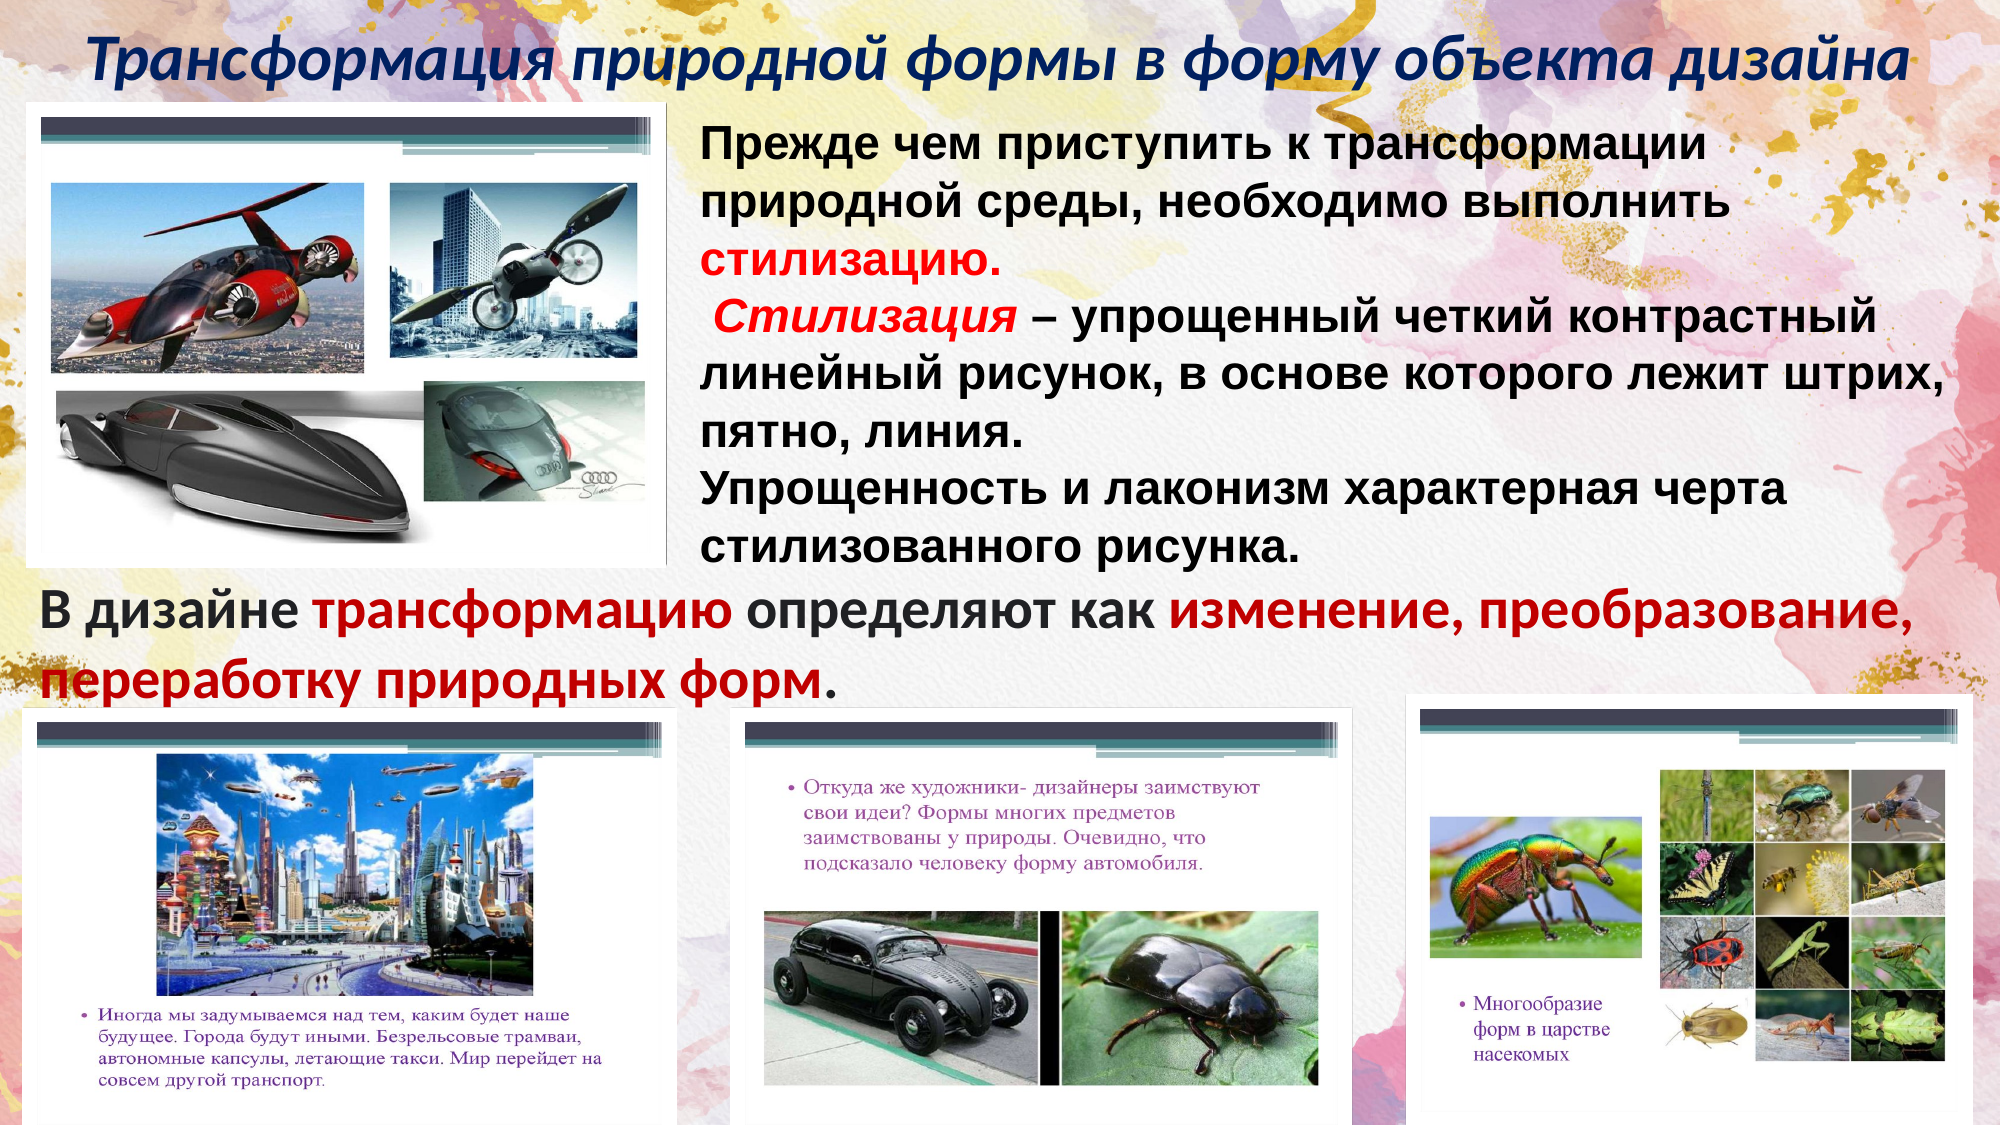

# Трансформация природной формы в форму объекта дизайна
Прежде чем приступить к трансформации природной среды, необходимо выполнить стилизацию.
 Стилизация – упрощенный четкий контрастный линейный рисунок, в основе которого лежит штрих, пятно, линия.
Упрощенность и лаконизм характерная черта стилизованного рисунка.
В дизайне трансформацию определяют как изменение, преобразование, переработку природных форм.